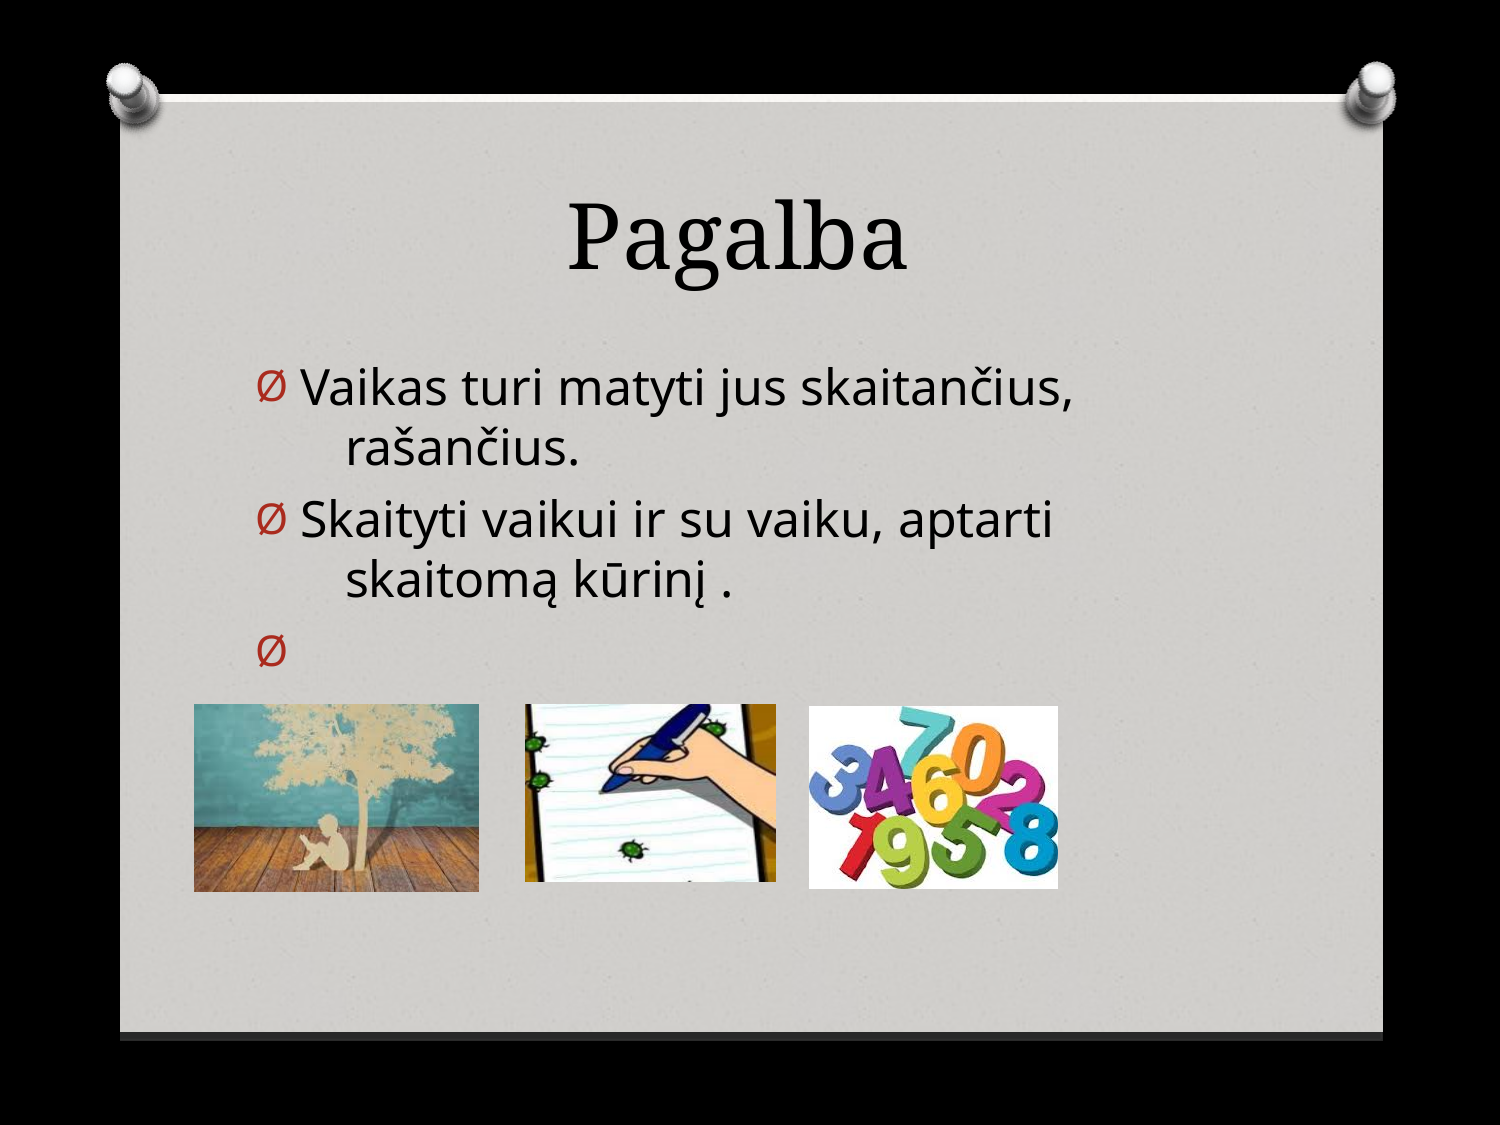

# Pagalba
Vaikas turi matyti jus skaitančius, rašančius.
Skaityti vaikui ir su vaiku, aptarti skaitomą kūrinį .